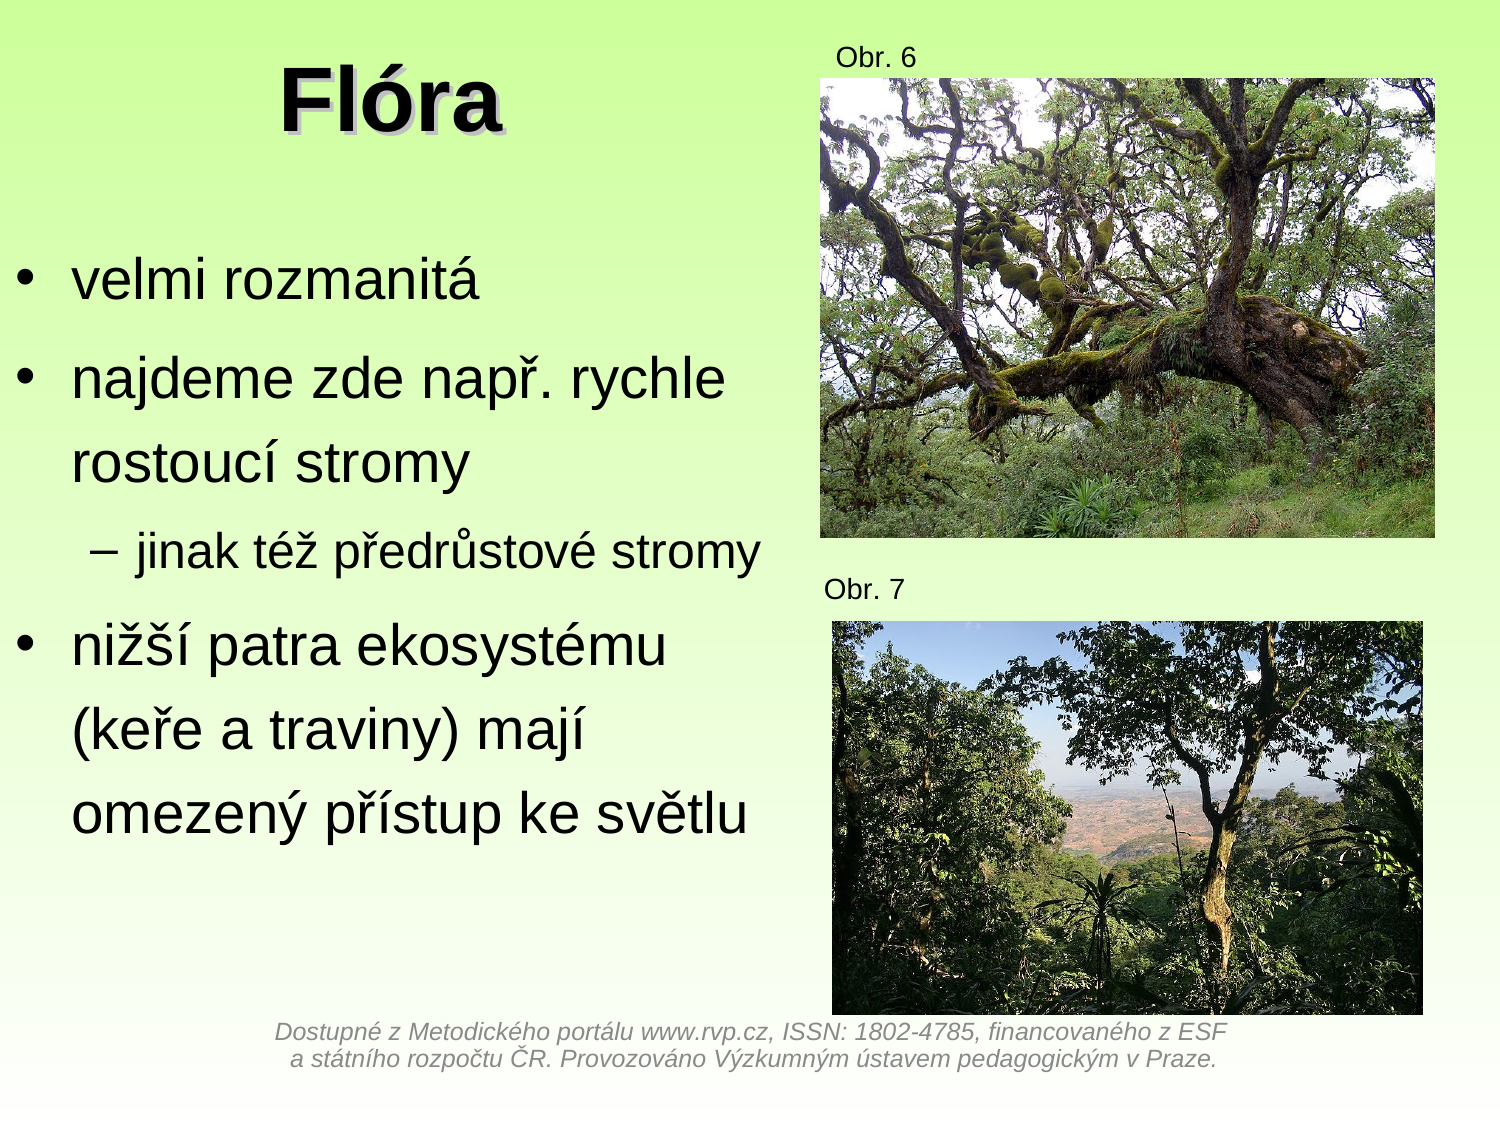

# Flóra
Obr. 6
velmi rozmanitá
najdeme zde např. rychle rostoucí stromy
jinak též předrůstové stromy
nižší patra ekosystému
(keře a traviny) mají omezený přístup ke světlu
Obr. 7
Dostupné z Metodického portálu www.rvp.cz, ISSN: 1802-4785, financovaného z ESF
a státního rozpočtu ČR. Provozováno Výzkumným ústavem pedagogickým v Praze.